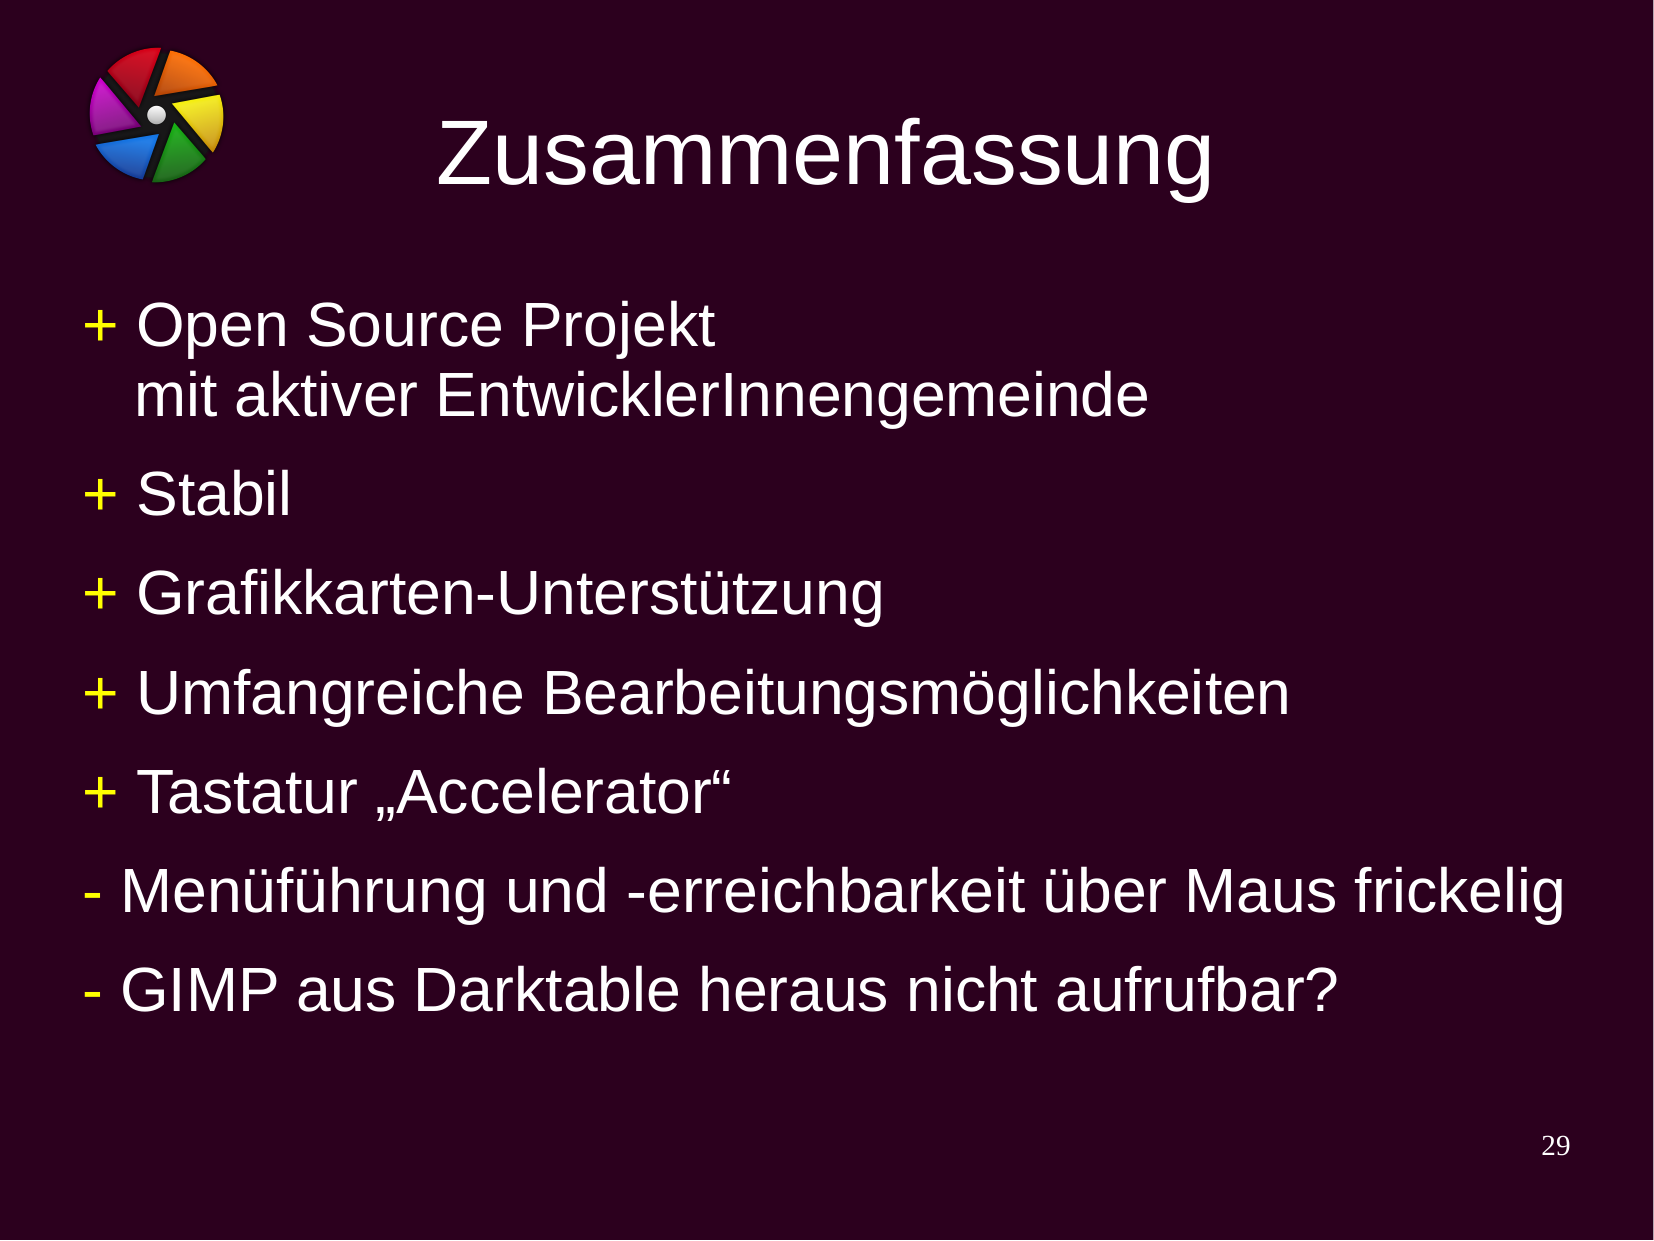

# Zusammenfassung
+ Open Source Projekt
 mit aktiver EntwicklerInnengemeinde
+ Stabil
+ Grafikkarten-Unterstützung
+ Umfangreiche Bearbeitungsmöglichkeiten
+ Tastatur „Accelerator“
- Menüführung und -erreichbarkeit über Maus frickelig
- GIMP aus Darktable heraus nicht aufrufbar?
29